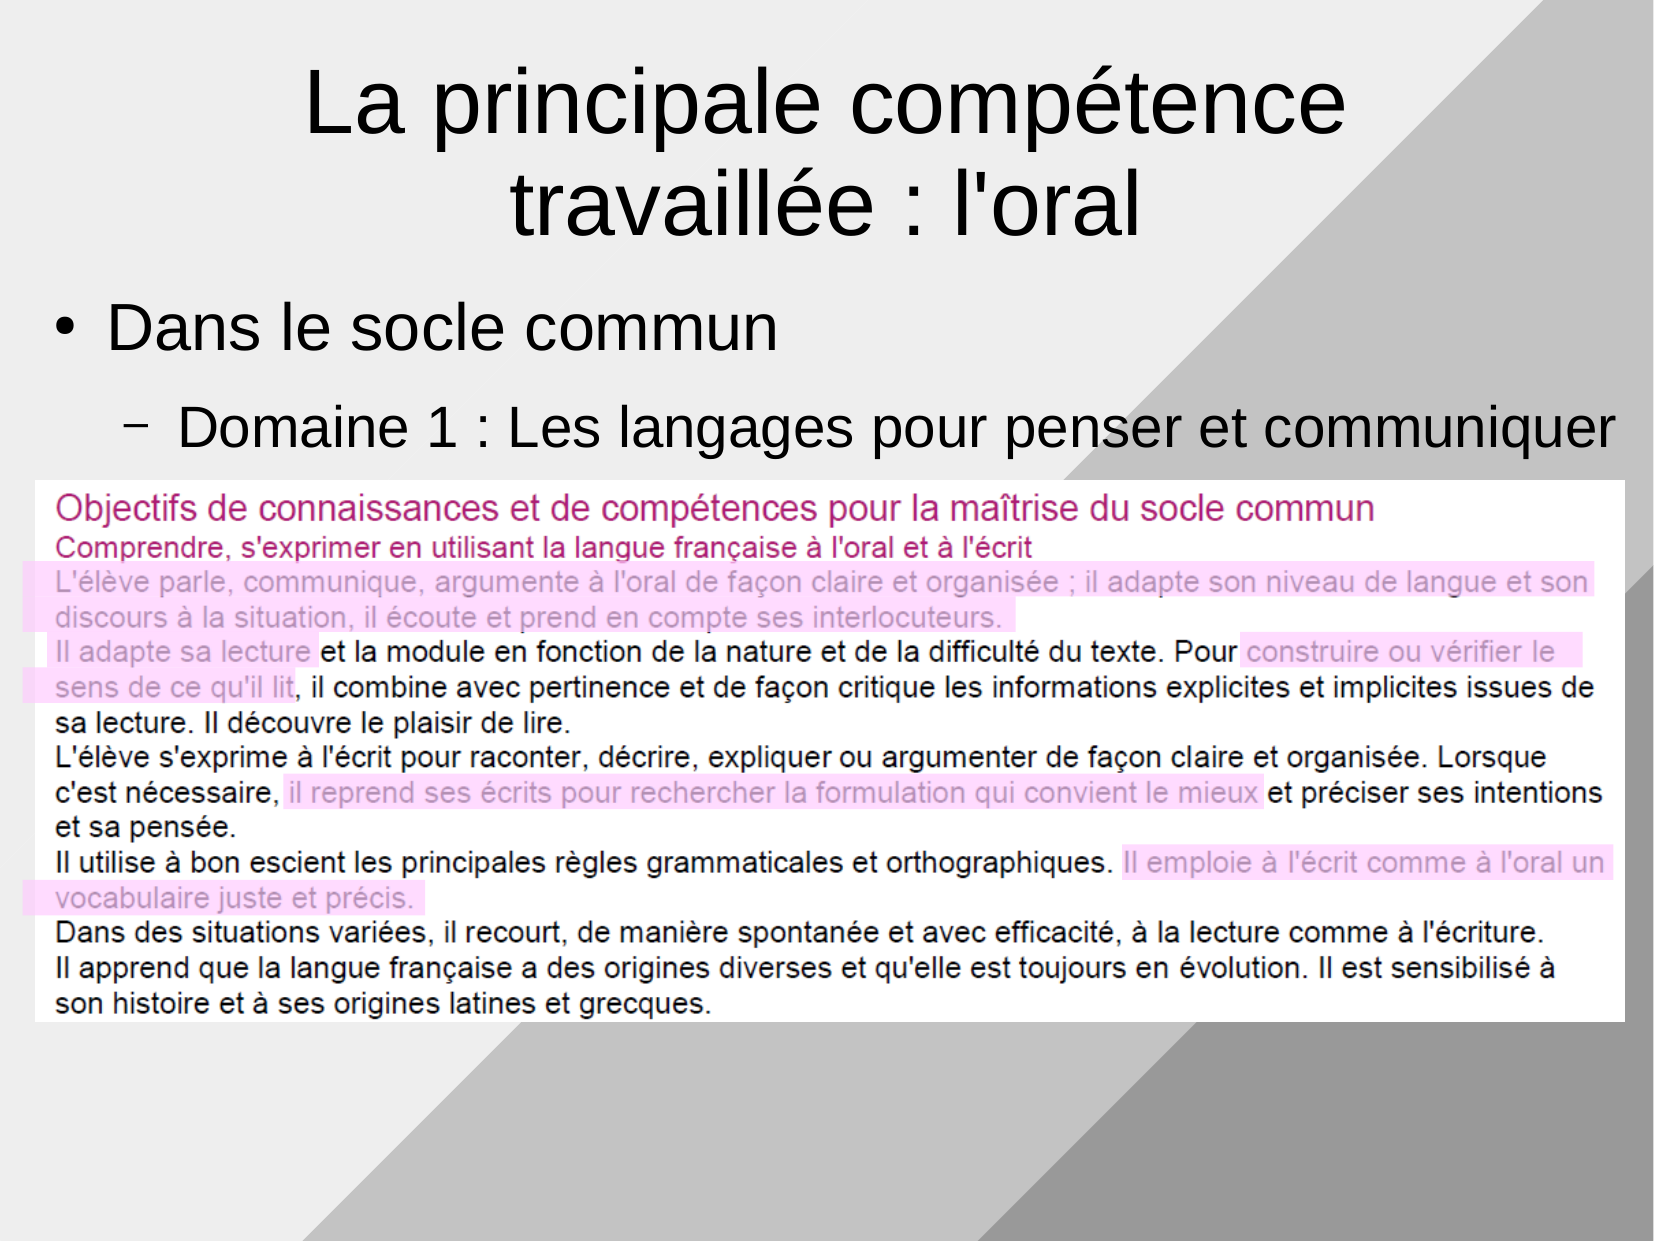

# La principale compétence travaillée : l'oral
Dans le socle commun
Domaine 1 : Les langages pour penser et communiquer